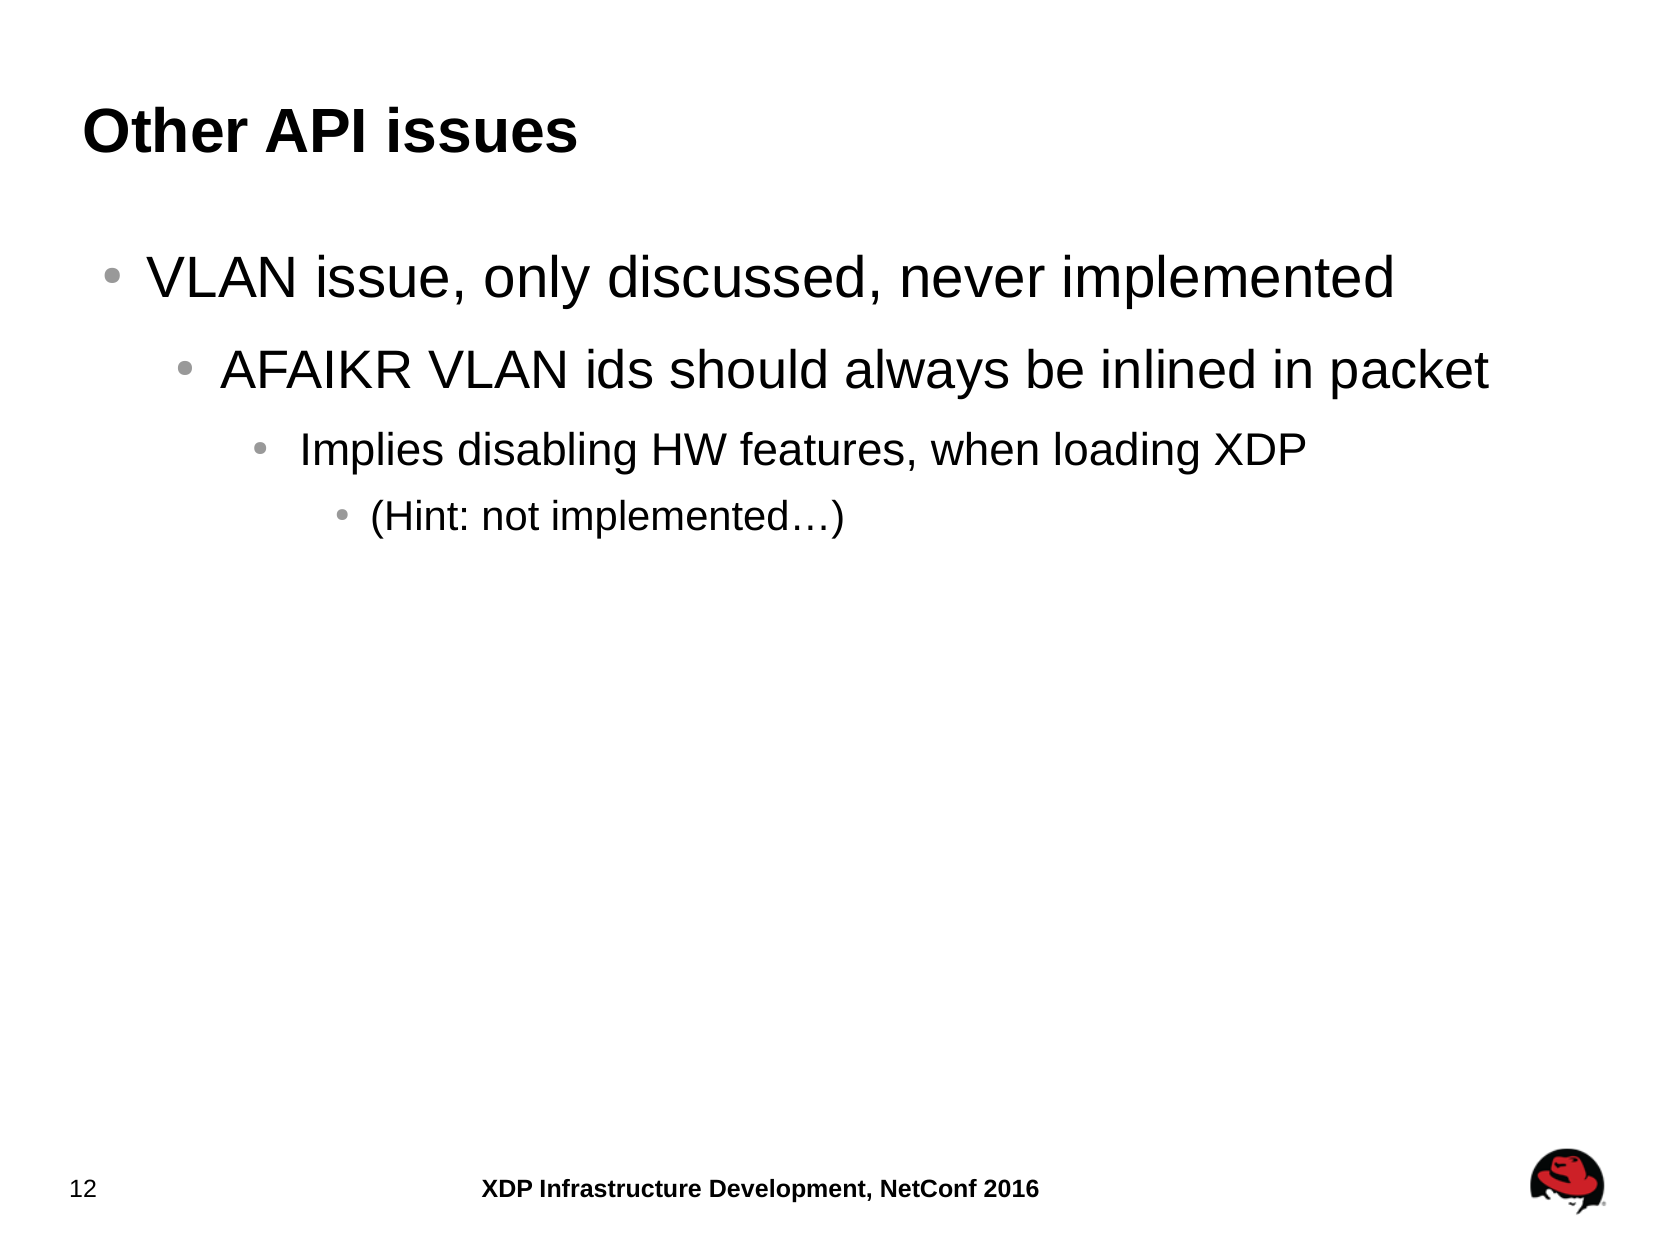

# Other API issues
VLAN issue, only discussed, never implemented
AFAIKR VLAN ids should always be inlined in packet
Implies disabling HW features, when loading XDP
(Hint: not implemented…)